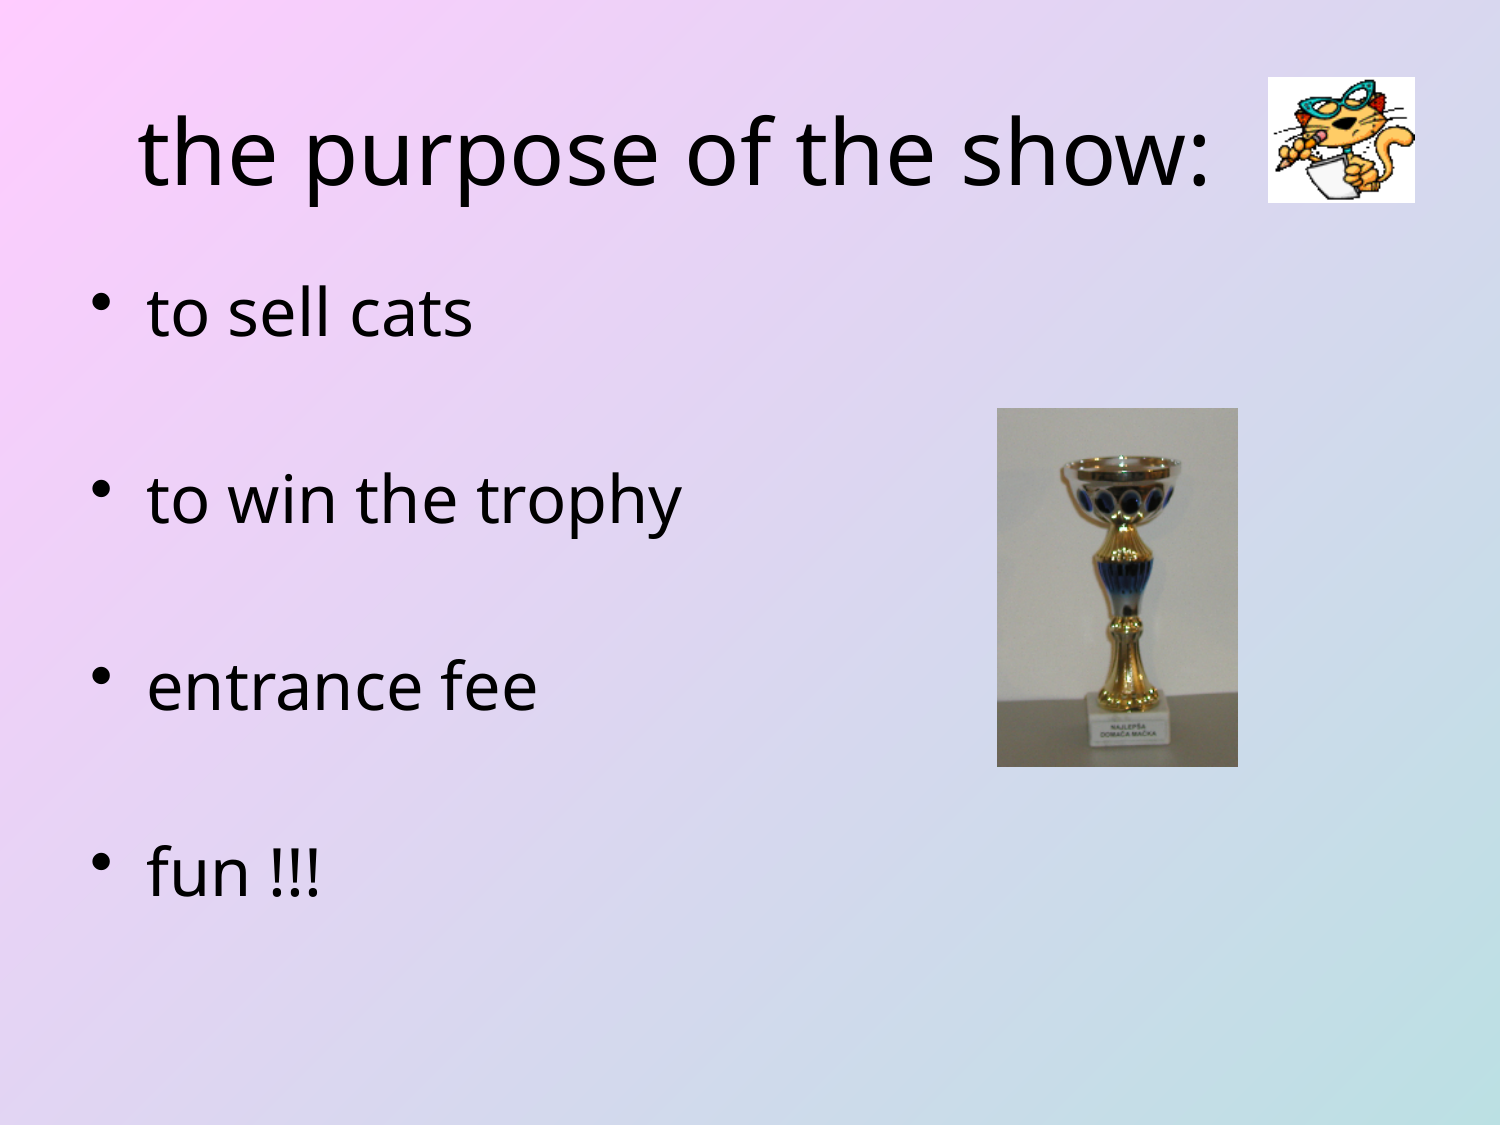

# the purpose of the show:
to sell cats
to win the trophy
entrance fee
fun !!!